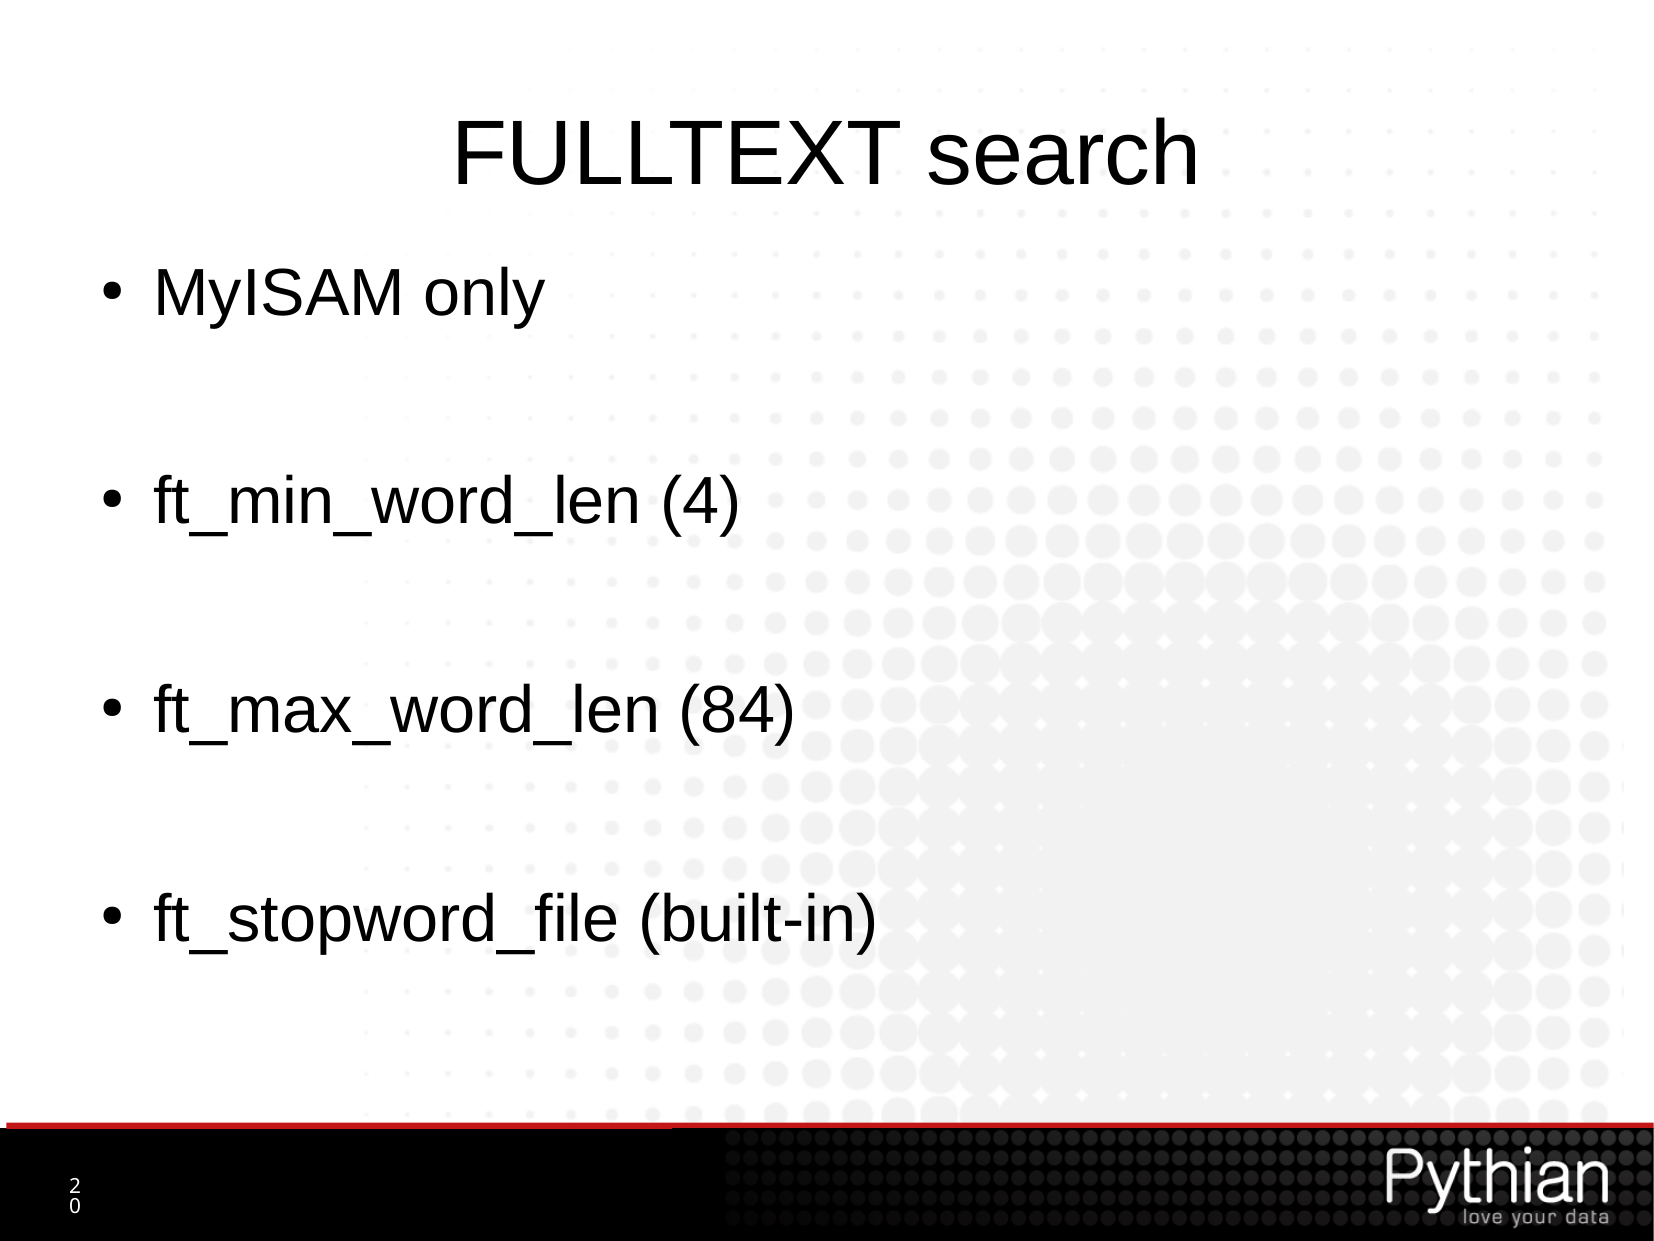

# FULLTEXT search
MyISAM only
ft_min_word_len (4)
ft_max_word_len (84)
ft_stopword_file (built-in)